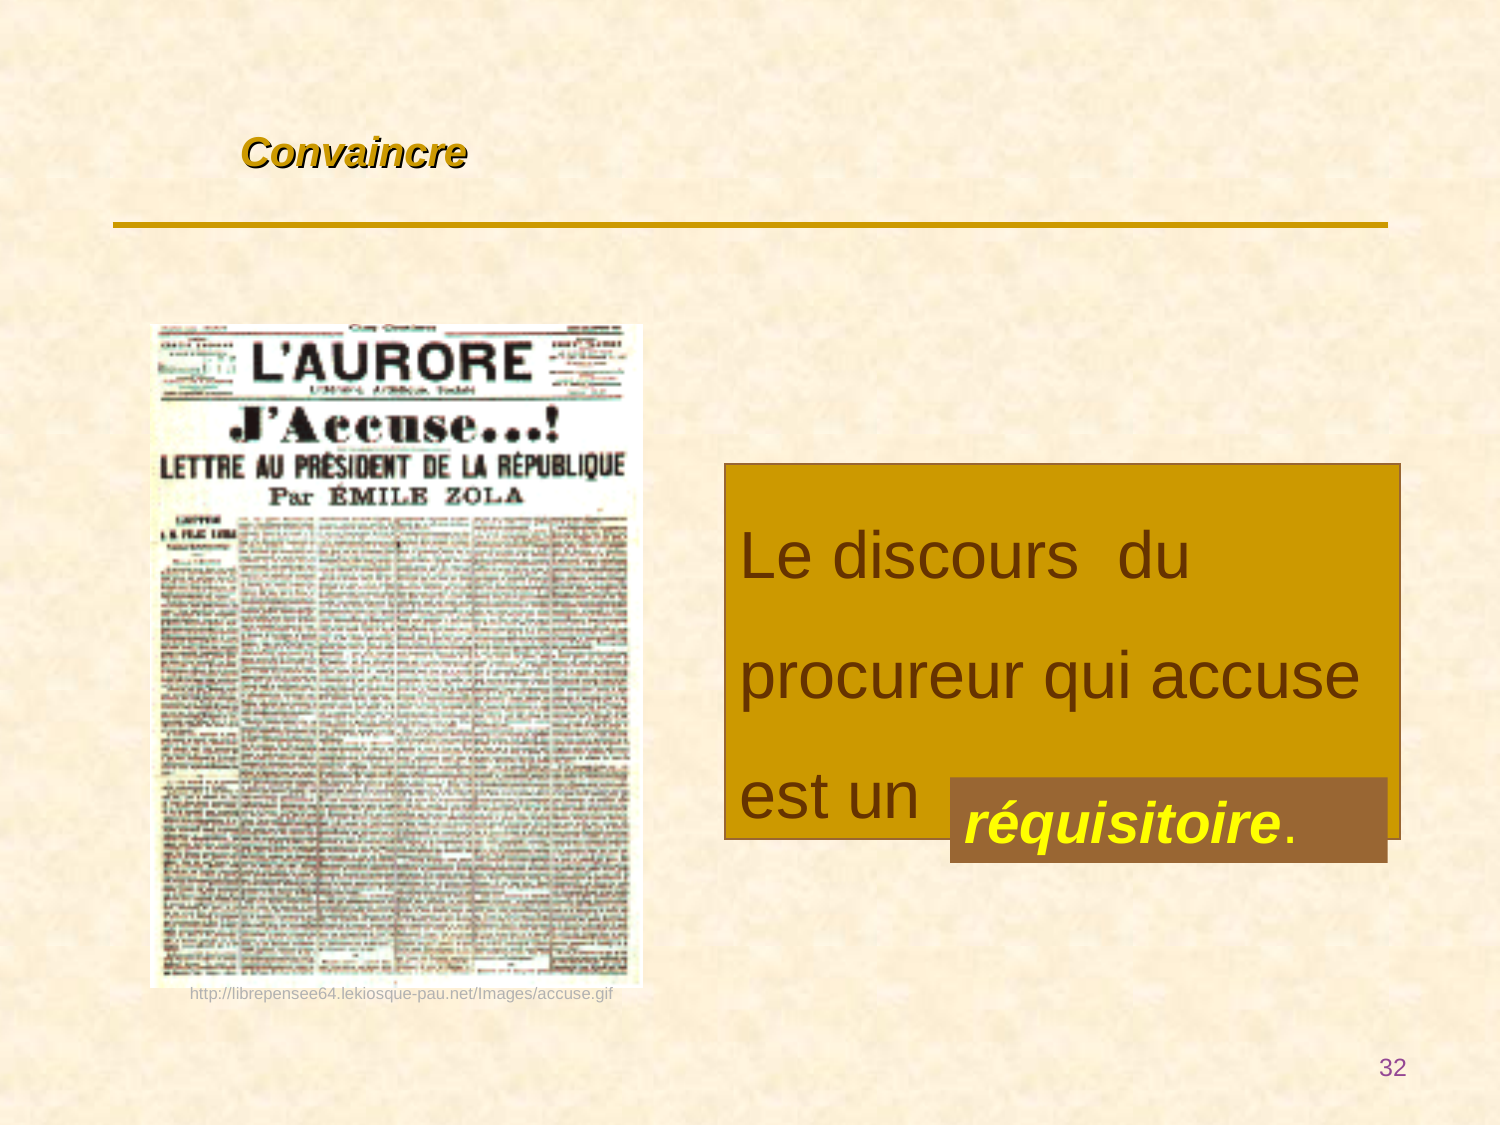

Convaincre
http://librepensee64.lekiosque-pau.net/Images/accuse.gif
Le discours du procureur qui accuse est un	 …
réquisitoire.
32